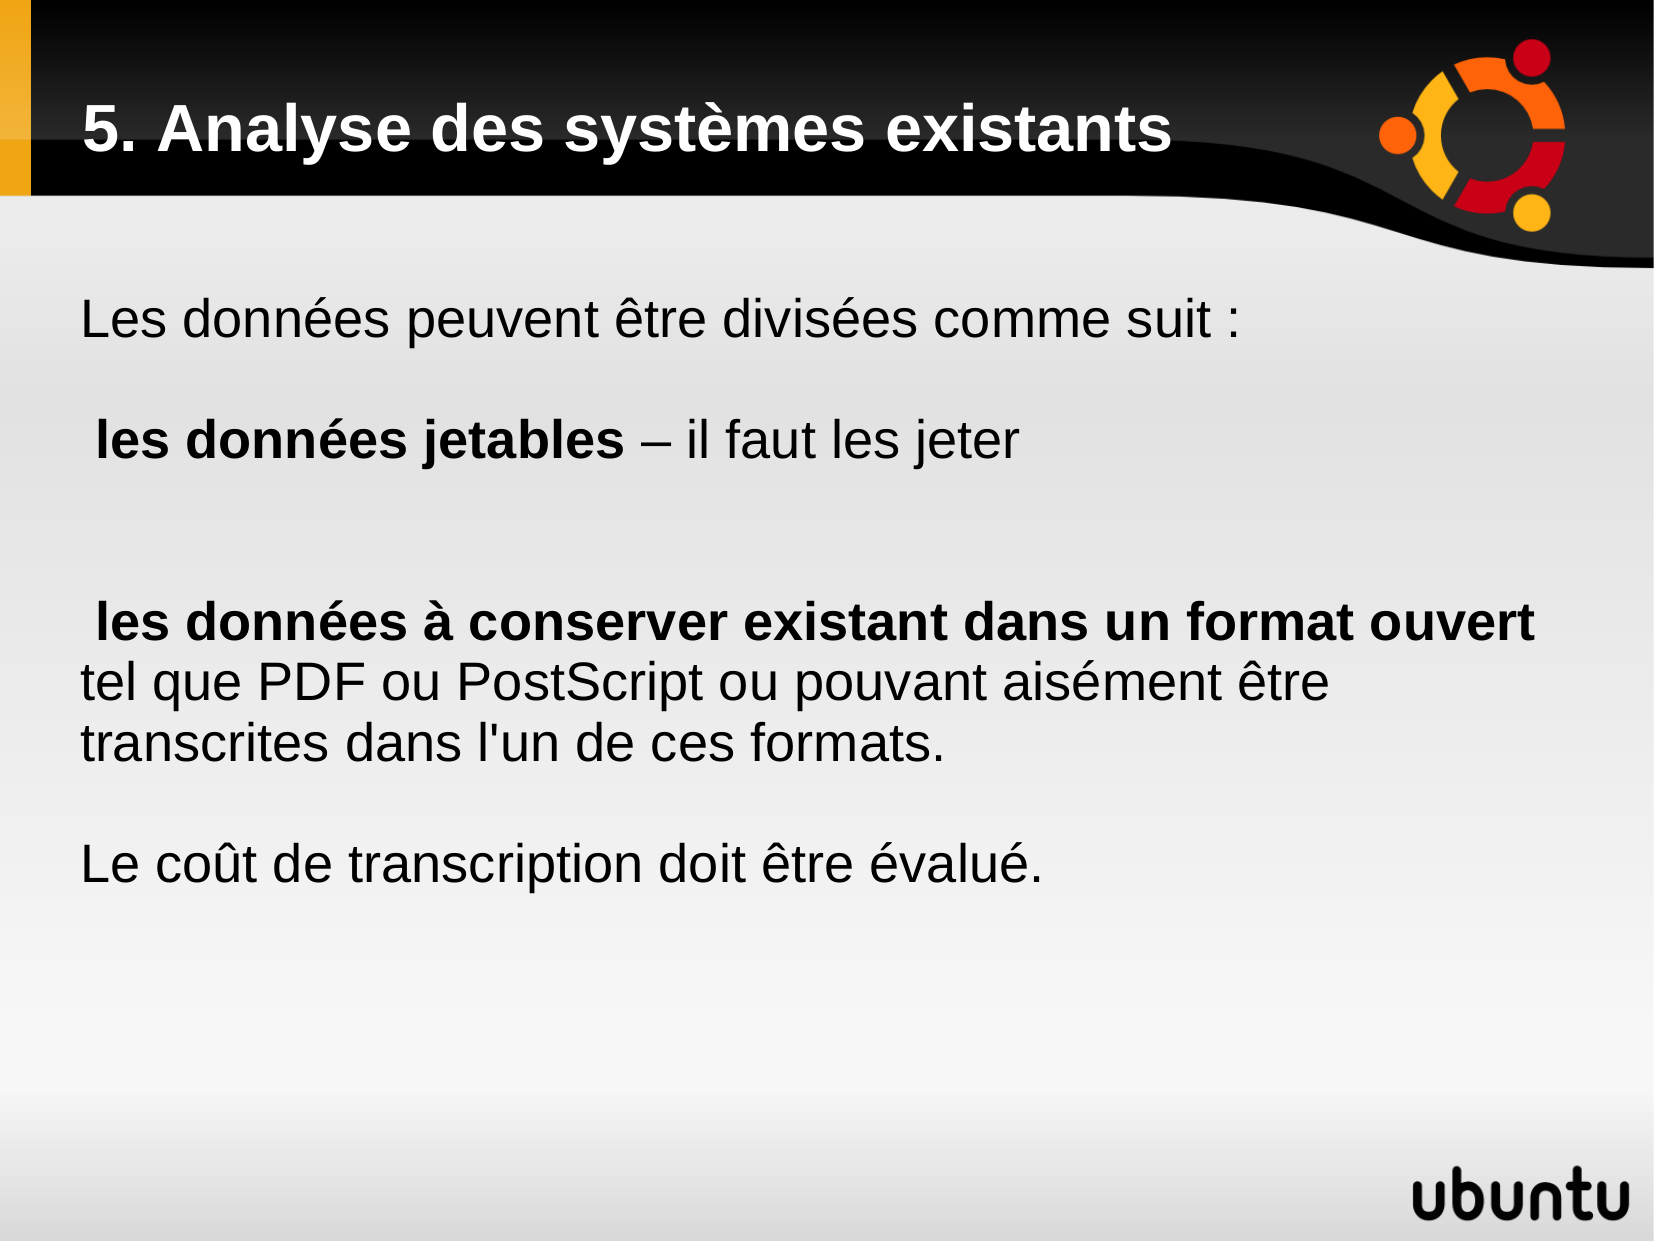

# 5. Analyse des systèmes existants
Les données peuvent être divisées comme suit :
 les données jetables – il faut les jeter
 les données à conserver existant dans un format ouvert tel que PDF ou PostScript ou pouvant aisément être transcrites dans l'un de ces formats.
Le coût de transcription doit être évalué.